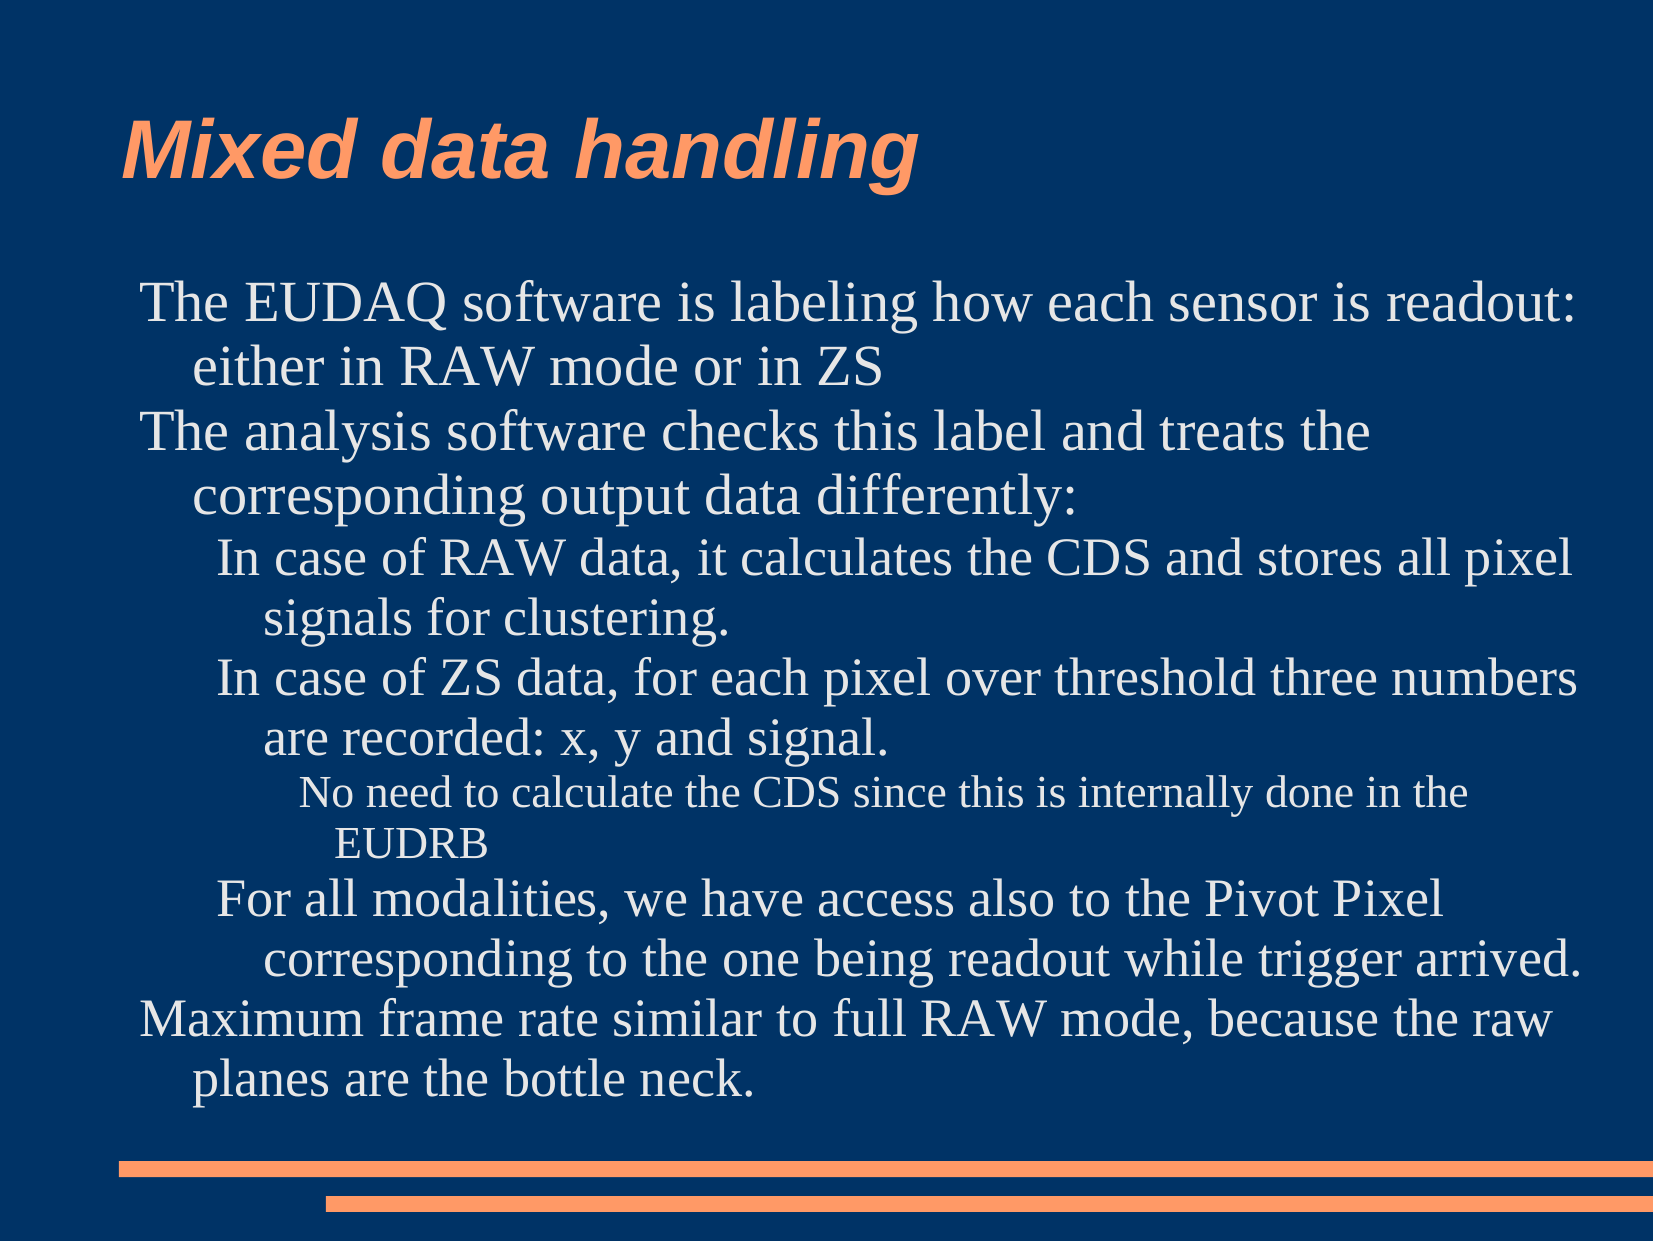

# Mixed data handling
The EUDAQ software is labeling how each sensor is readout: either in RAW mode or in ZS
The analysis software checks this label and treats the corresponding output data differently:
In case of RAW data, it calculates the CDS and stores all pixel signals for clustering.
In case of ZS data, for each pixel over threshold three numbers are recorded: x, y and signal.
No need to calculate the CDS since this is internally done in the EUDRB
For all modalities, we have access also to the Pivot Pixel corresponding to the one being readout while trigger arrived.
Maximum frame rate similar to full RAW mode, because the raw planes are the bottle neck.